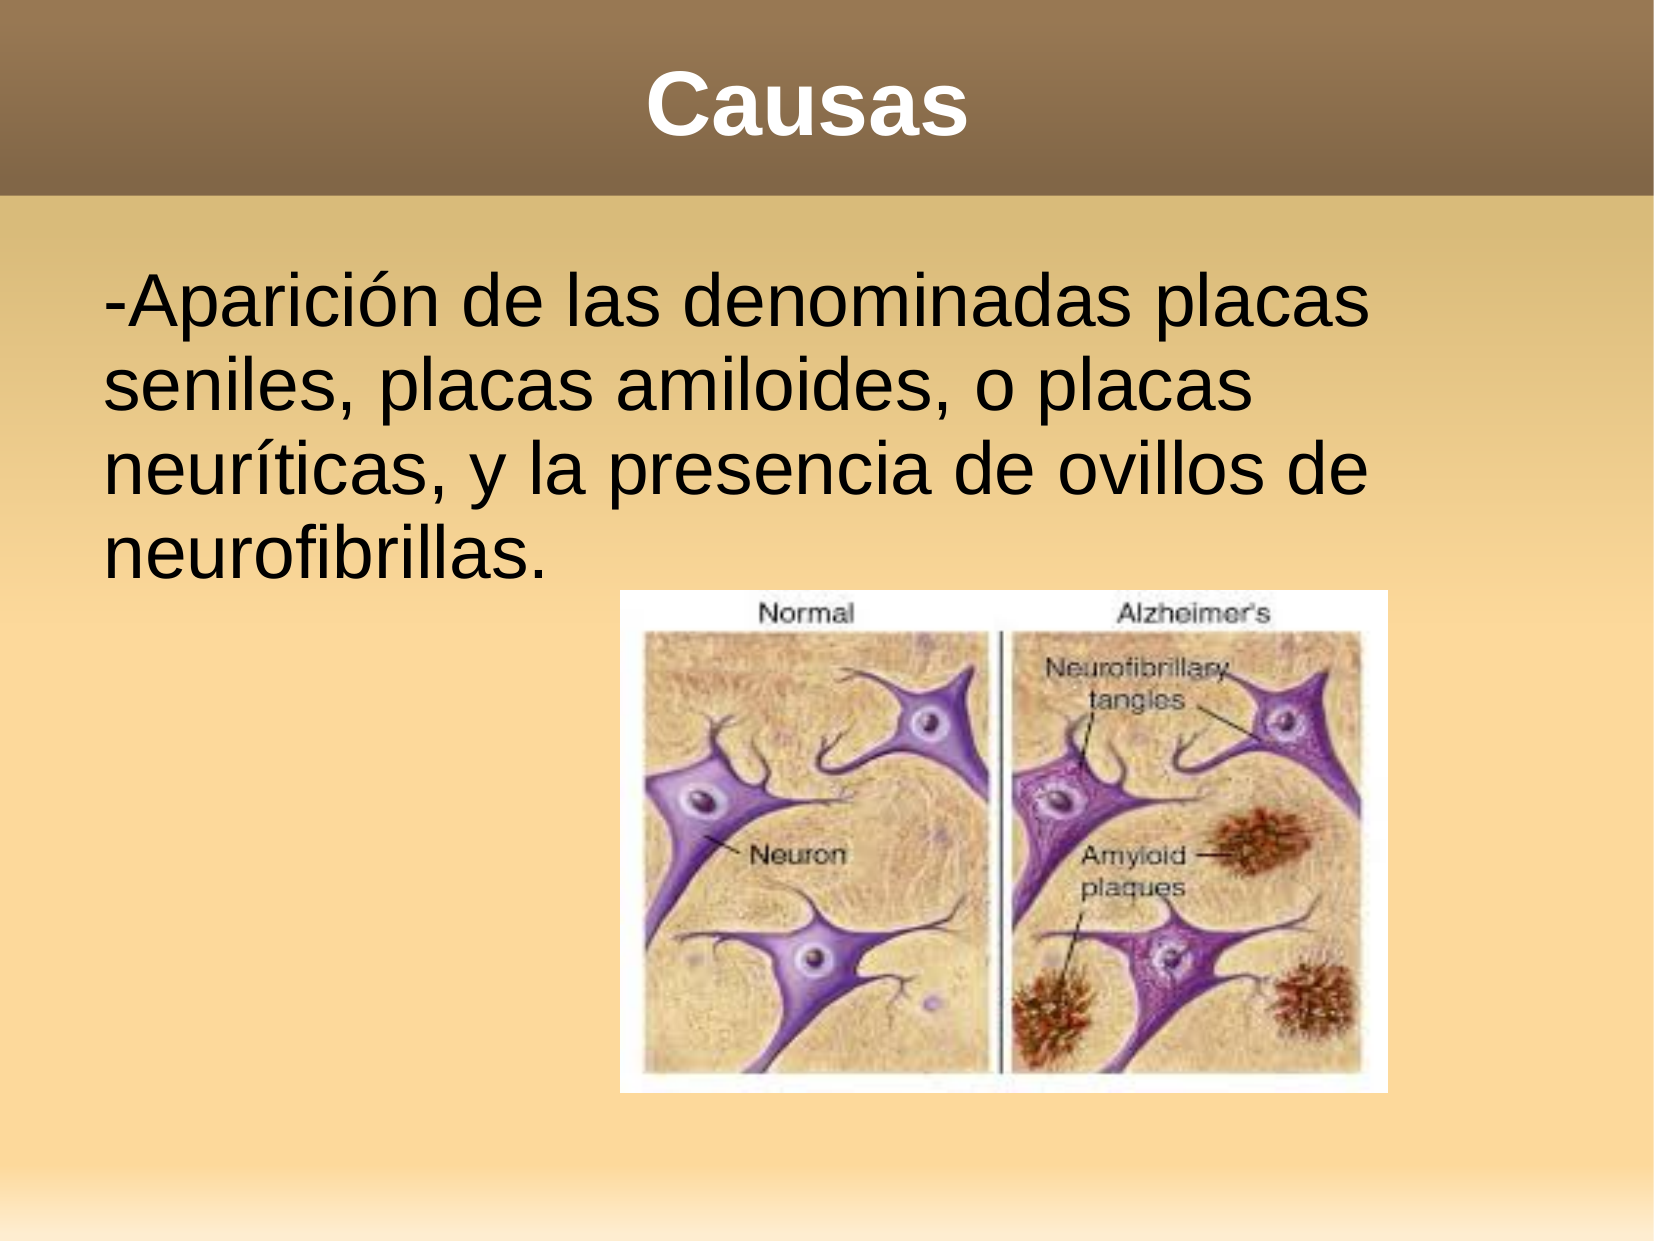

# Causas
-Aparición de las denominadas placas seniles, placas amiloides, o placas neuríticas, y la presencia de ovillos de neurofibrillas.